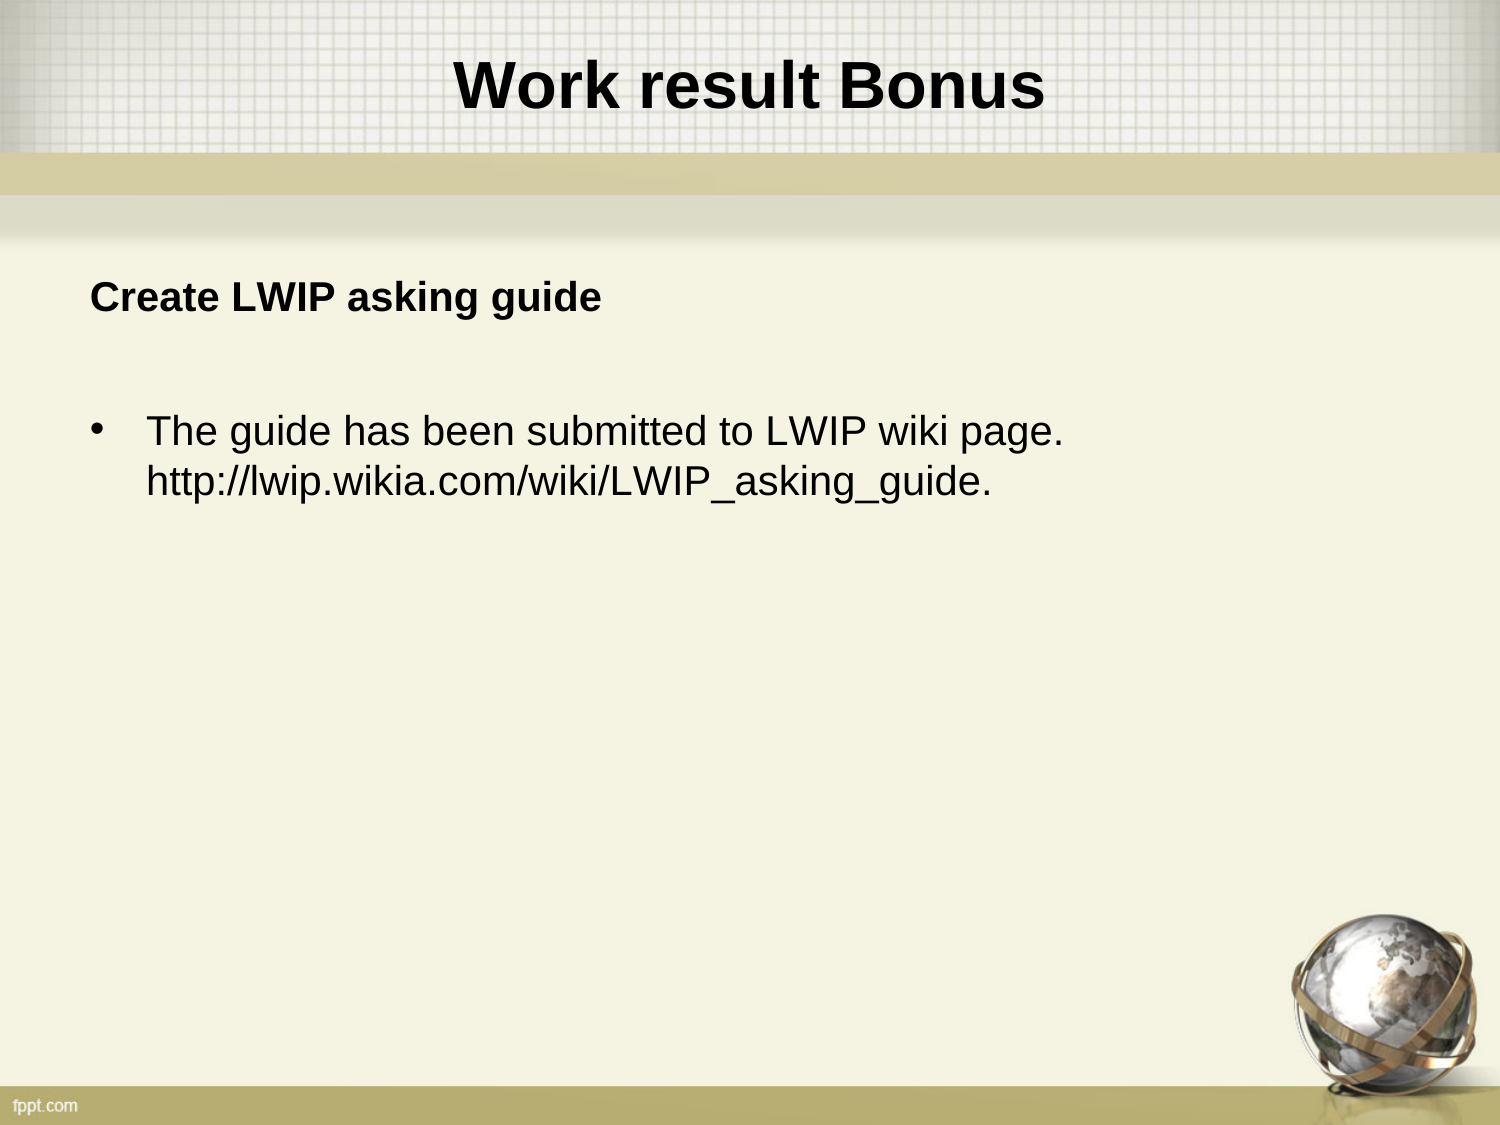

# Work result Bonus
Create LWIP asking guide
The guide has been submitted to LWIP wiki page. http://lwip.wikia.com/wiki/LWIP_asking_guide.